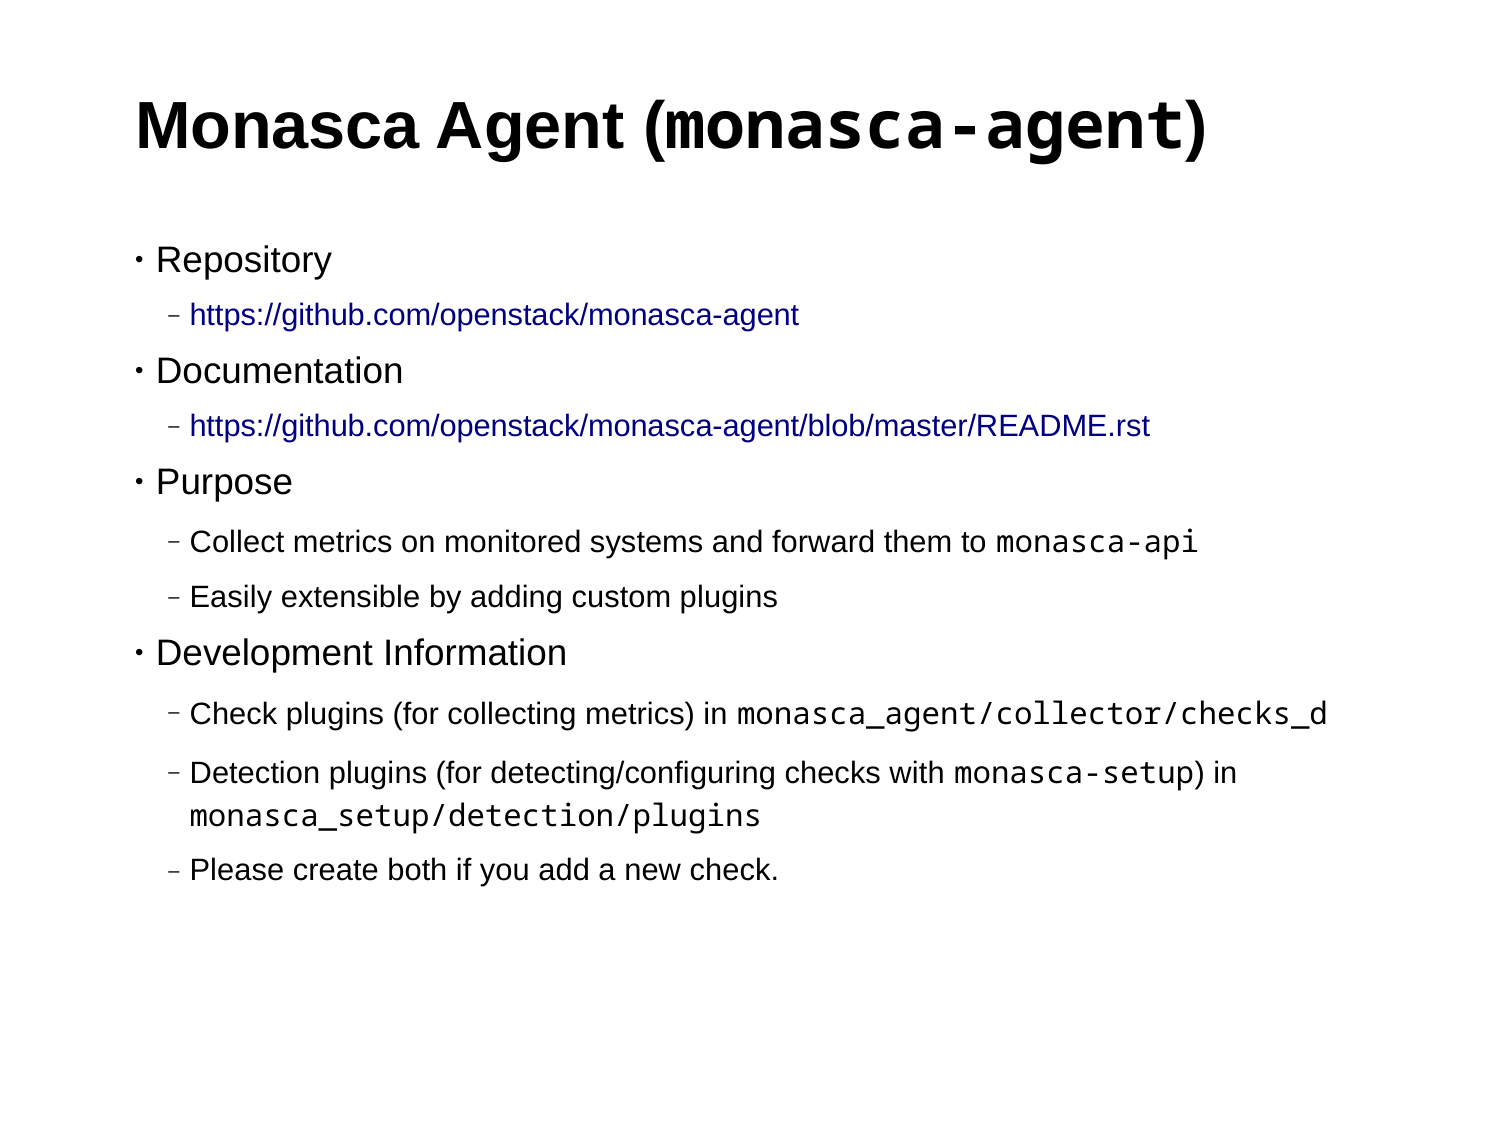

# Monasca Agent (monasca-agent)
Repository
https://github.com/openstack/monasca-agent
Documentation
https://github.com/openstack/monasca-agent/blob/master/README.rst
Purpose
Collect metrics on monitored systems and forward them to monasca-api
Easily extensible by adding custom plugins
Development Information
Check plugins (for collecting metrics) in monasca_agent/collector/checks_d
Detection plugins (for detecting/configuring checks with monasca-setup) in monasca_setup/detection/plugins
Please create both if you add a new check.